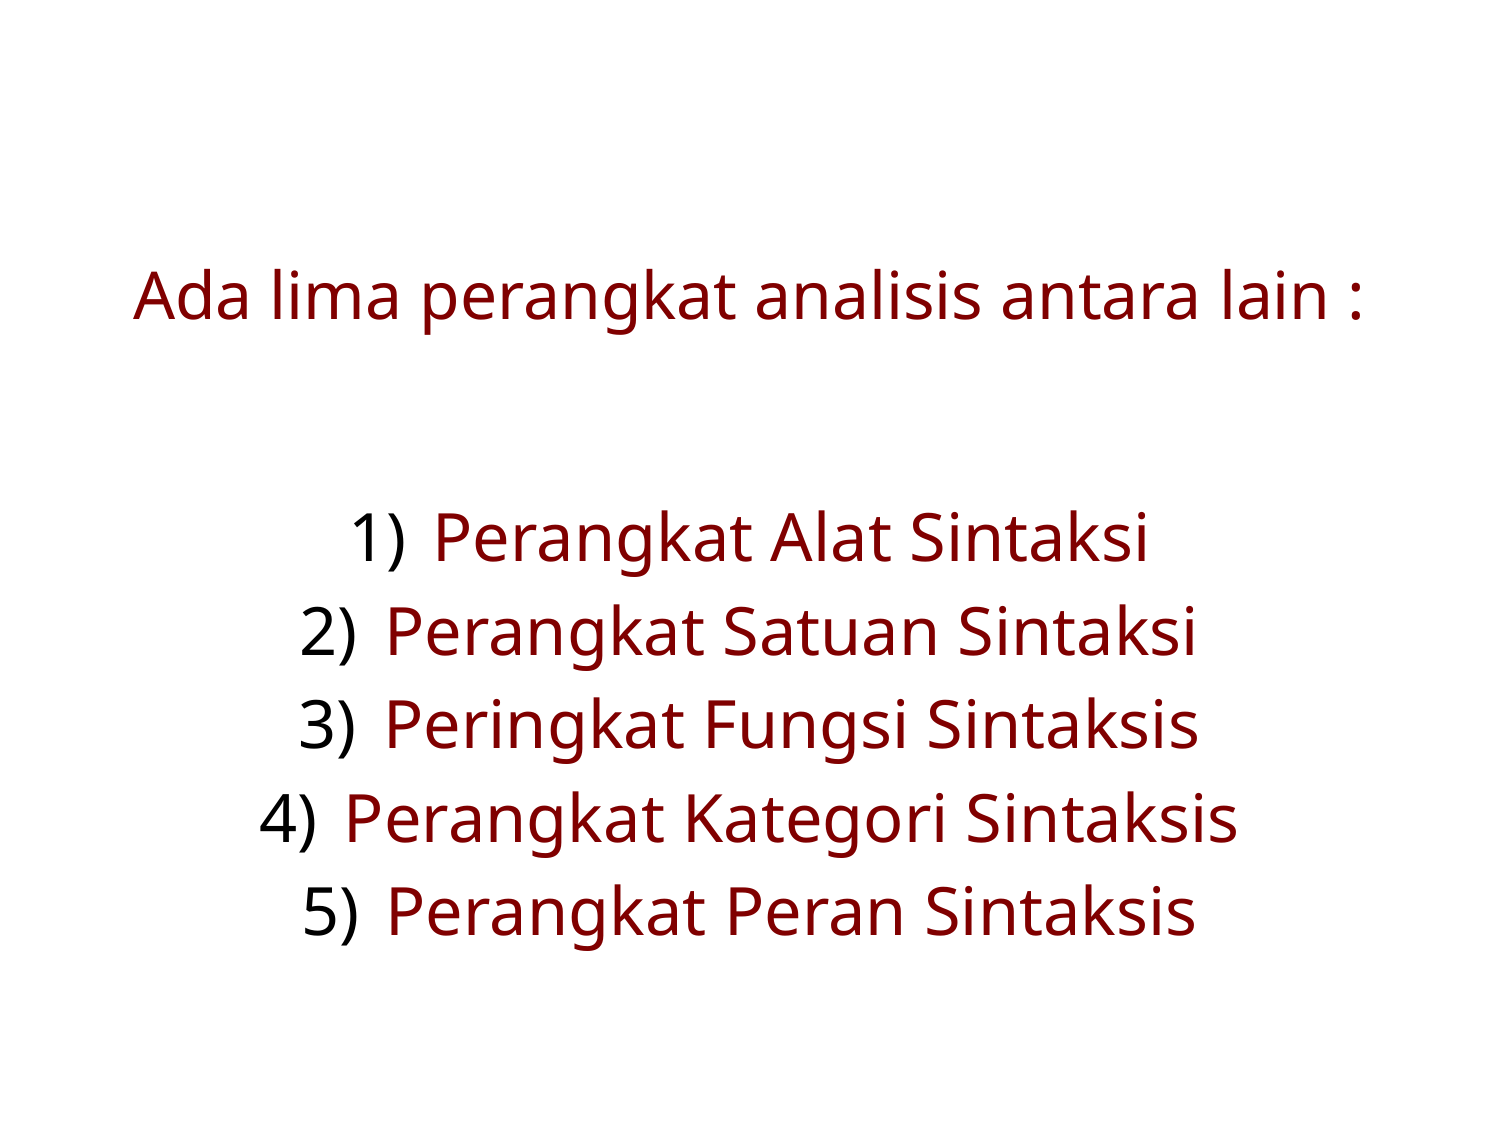

# Ada lima perangkat analisis antara lain :
Perangkat Alat Sintaksi
Perangkat Satuan Sintaksi
Peringkat Fungsi Sintaksis
Perangkat Kategori Sintaksis
Perangkat Peran Sintaksis